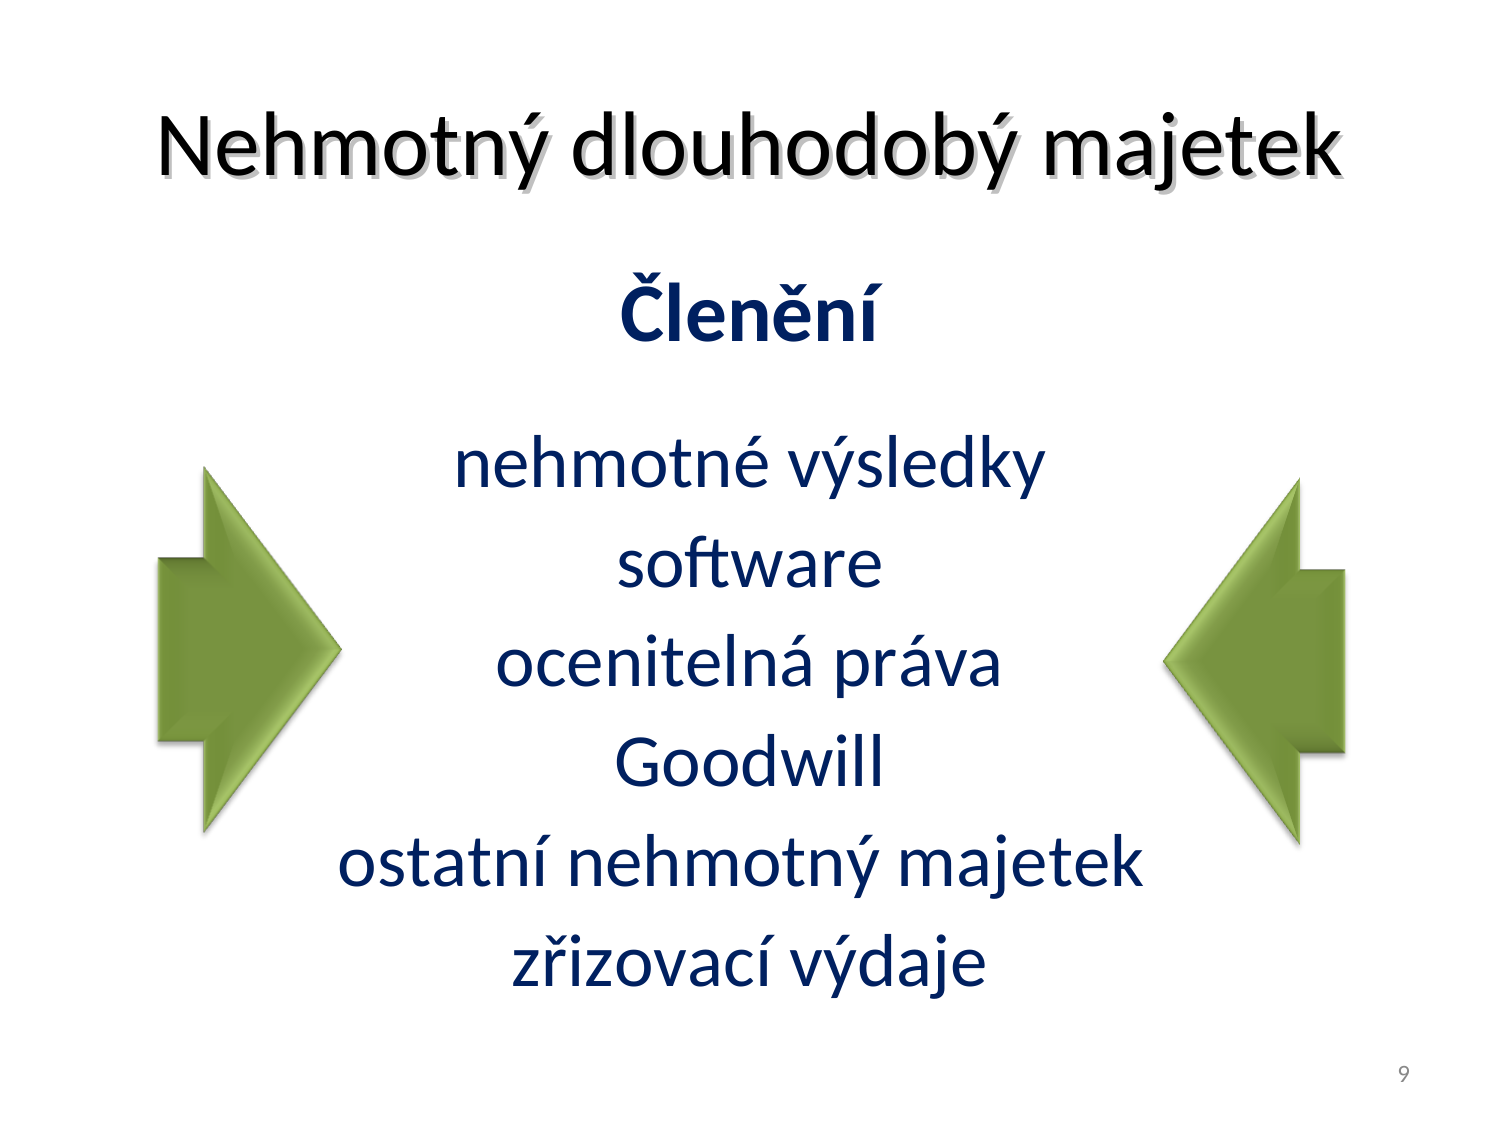

# Nehmotný dlouhodobý majetek
Členění
nehmotné výsledky
software
ocenitelná práva
Goodwill
ostatní nehmotný majetek
zřizovací výdaje